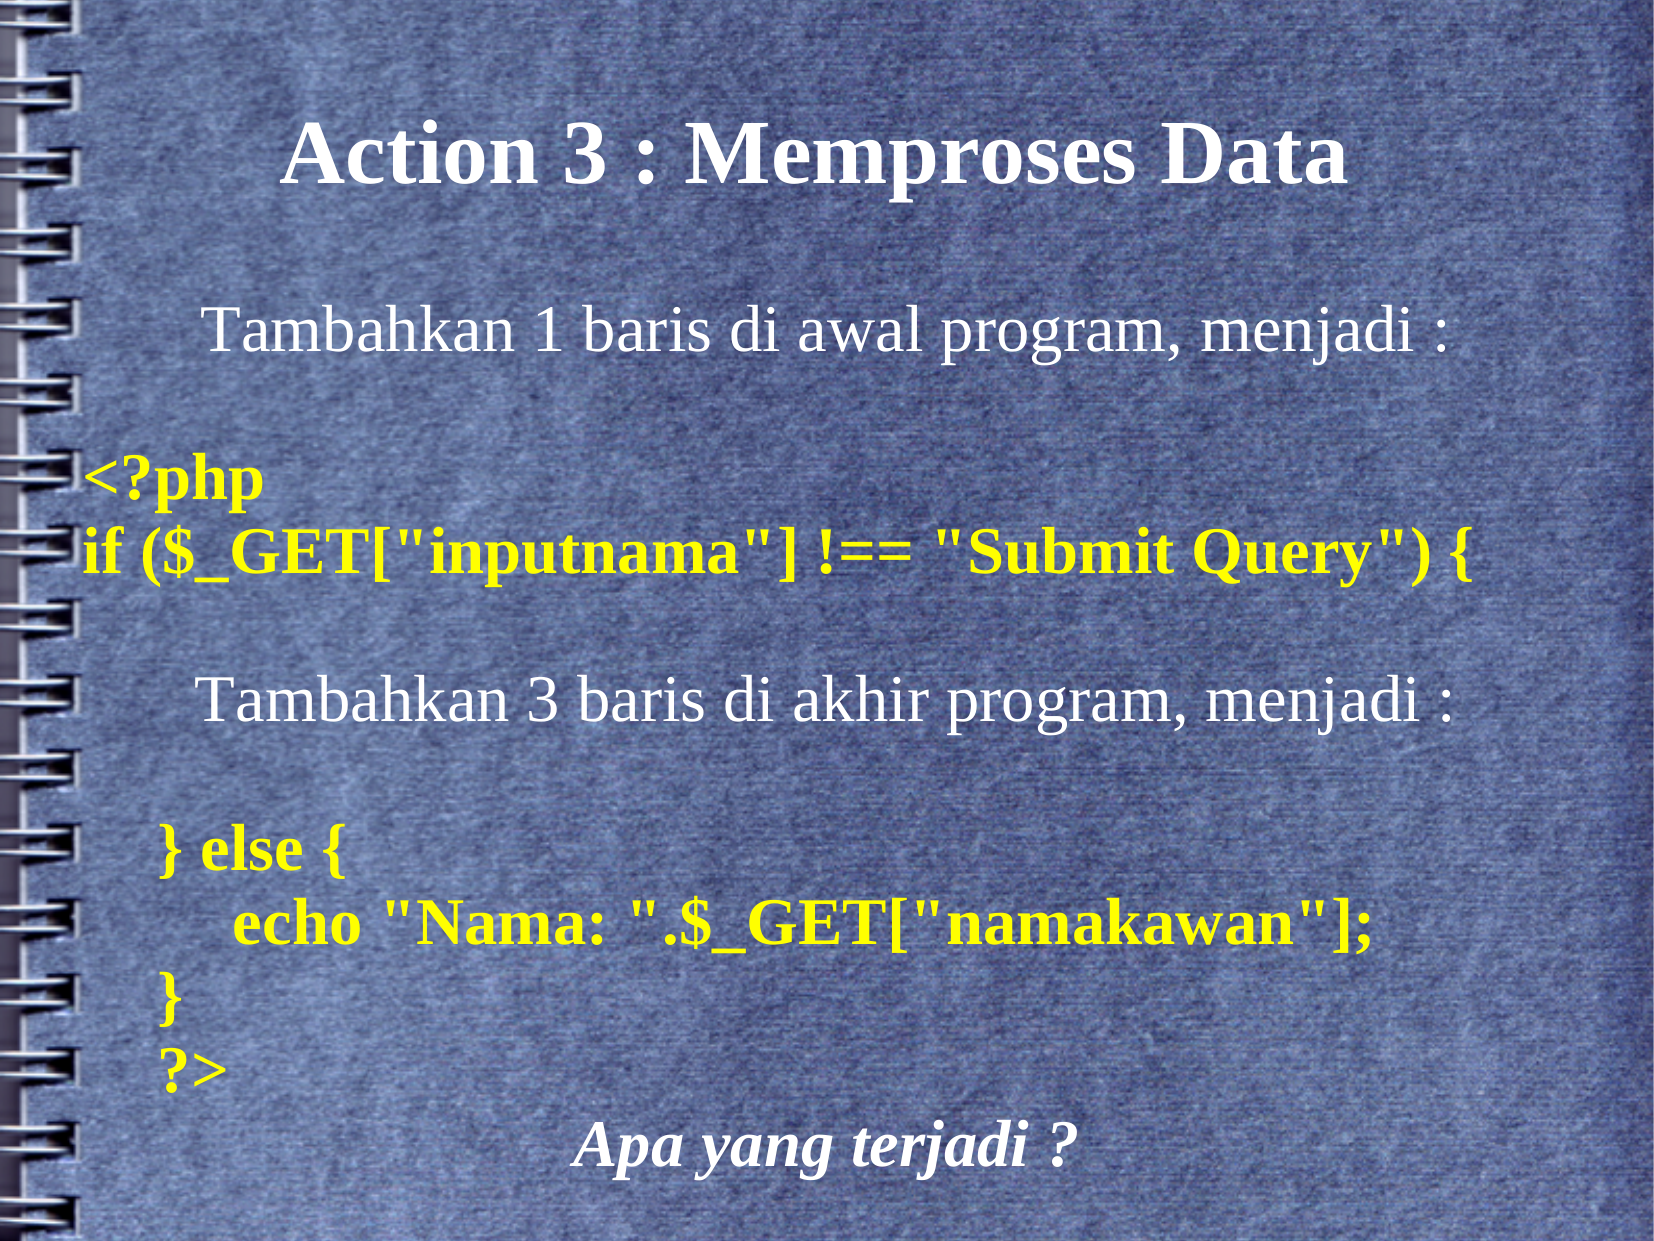

# Action 3 : Memproses Data
Tambahkan 1 baris di awal program, menjadi :
<?php
if ($_GET["inputnama"] !== "Submit Query") {
Tambahkan 3 baris di akhir program, menjadi :
	} else {
		echo "Nama: ".$_GET["namakawan"];
	}
	?>
Apa yang terjadi ?